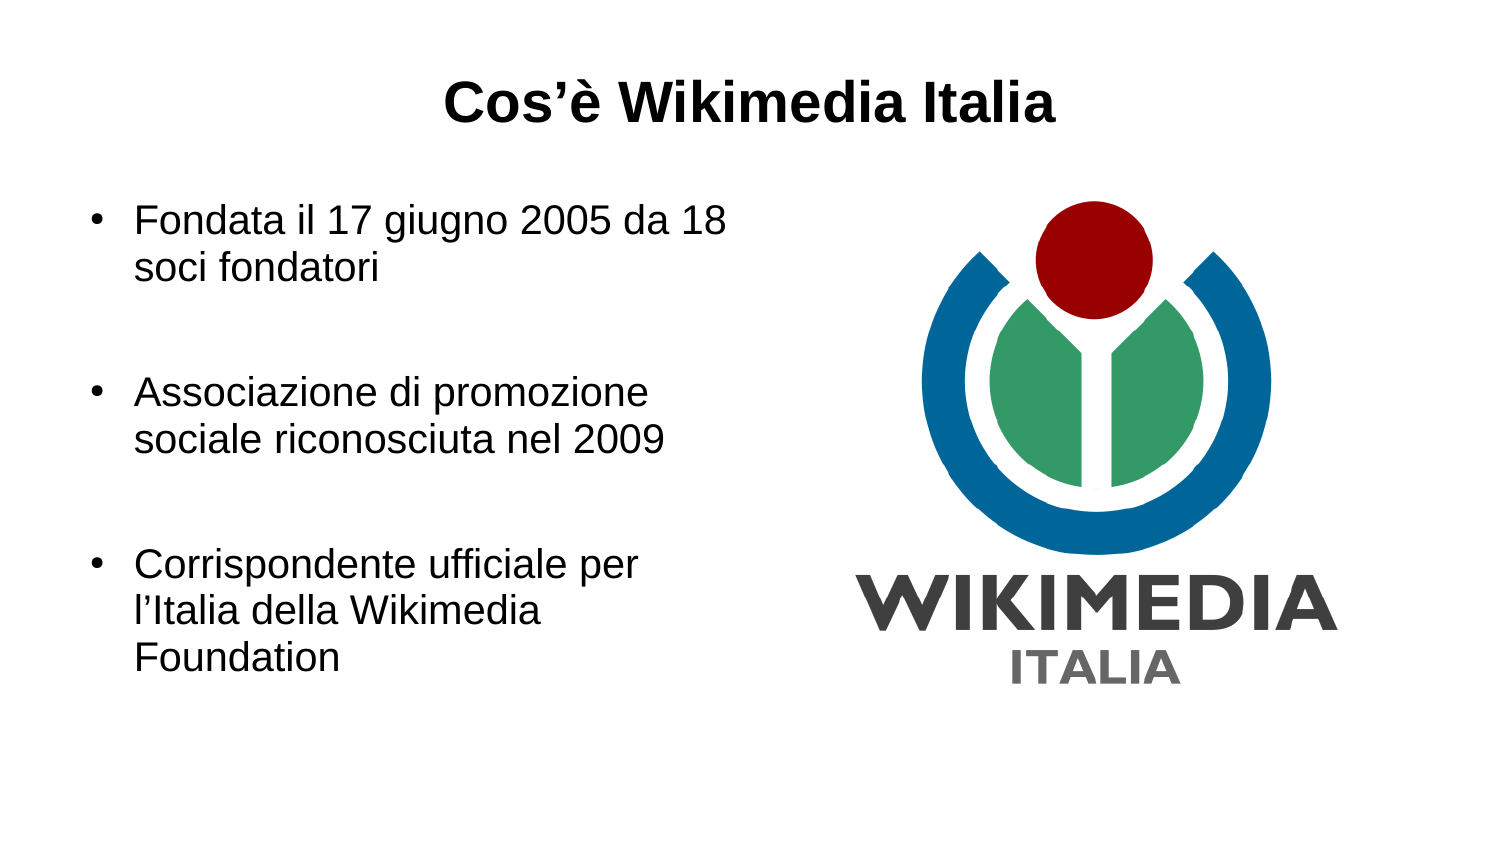

# Cos’è Wikimedia Italia
Fondata il 17 giugno 2005 da 18 soci fondatori
Associazione di promozione sociale riconosciuta nel 2009
Corrispondente ufficiale per l’Italia della Wikimedia Foundation